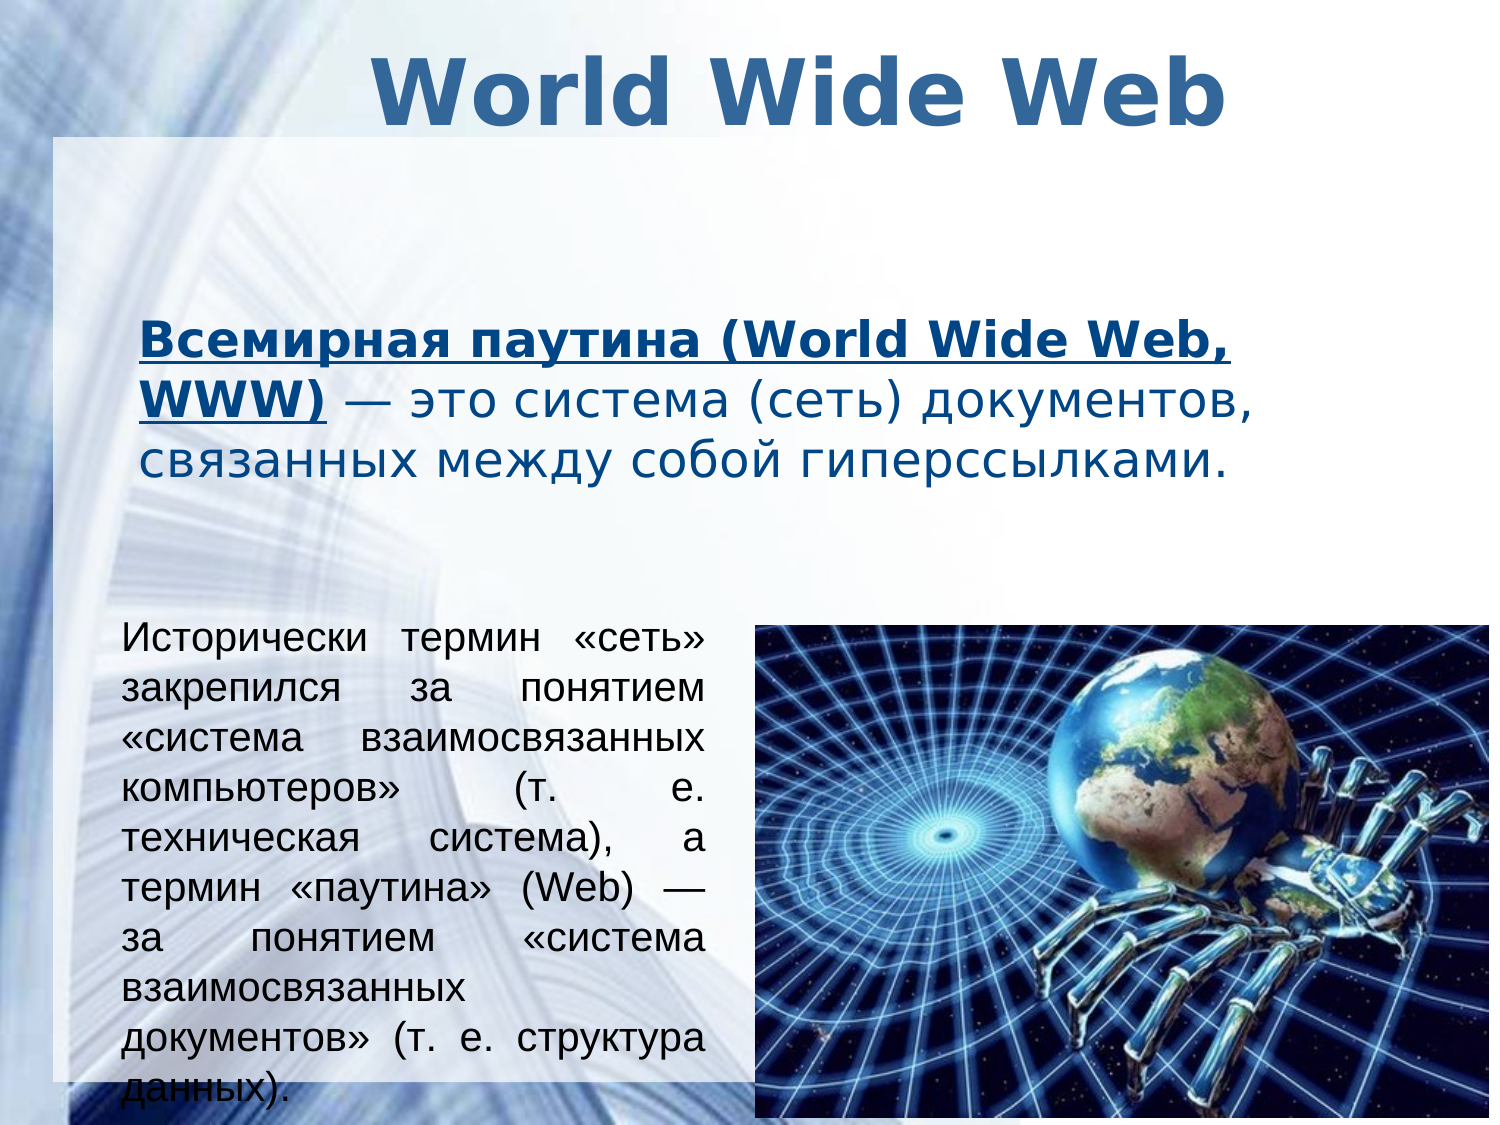

World Wide Web
Всемирная паутина (World Wide Web, WWW) — это система (сеть) документов, связанных между собой гиперссылками.
Исторически термин «сеть» закрепился за понятием «система взаимосвязанных компьютеров» (т. е. техническая система), а термин «паутина» (Web) — за понятием «система взаимосвязанных документов» (т. е. структура данных).